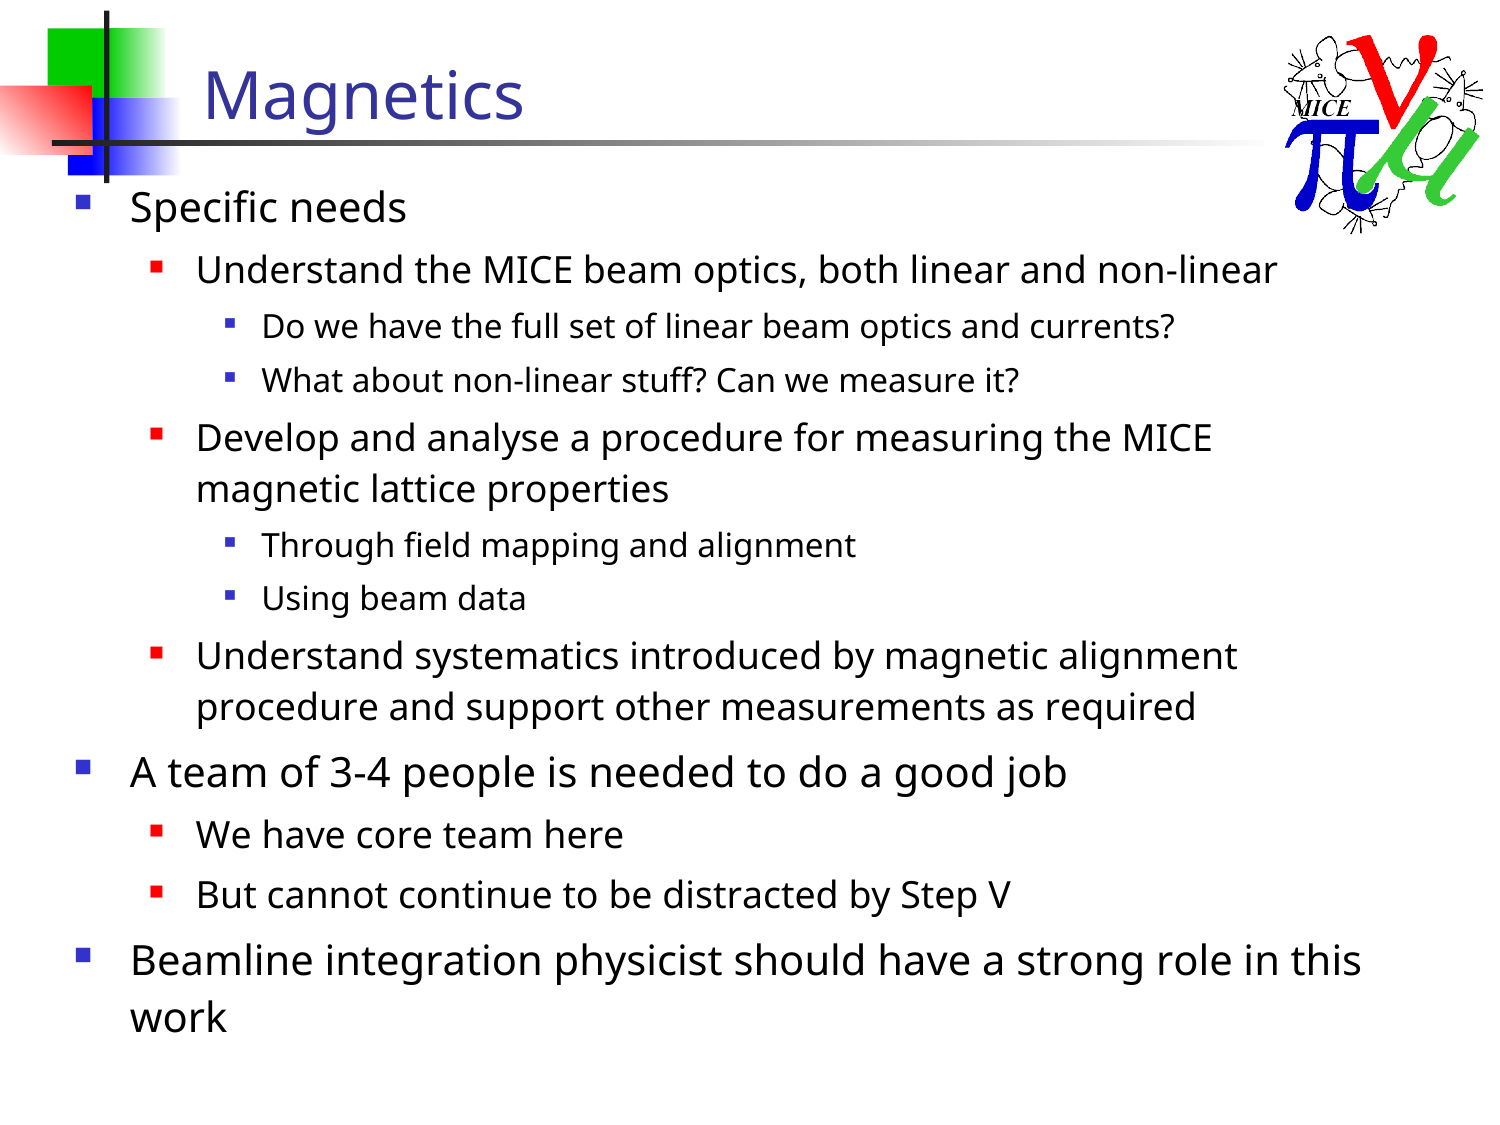

Magnetics
# Specific needs
Understand the MICE beam optics, both linear and non-linear
Do we have the full set of linear beam optics and currents?
What about non-linear stuff? Can we measure it?
Develop and analyse a procedure for measuring the MICE magnetic lattice properties
Through field mapping and alignment
Using beam data
Understand systematics introduced by magnetic alignment procedure and support other measurements as required
A team of 3-4 people is needed to do a good job
We have core team here
But cannot continue to be distracted by Step V
Beamline integration physicist should have a strong role in this work